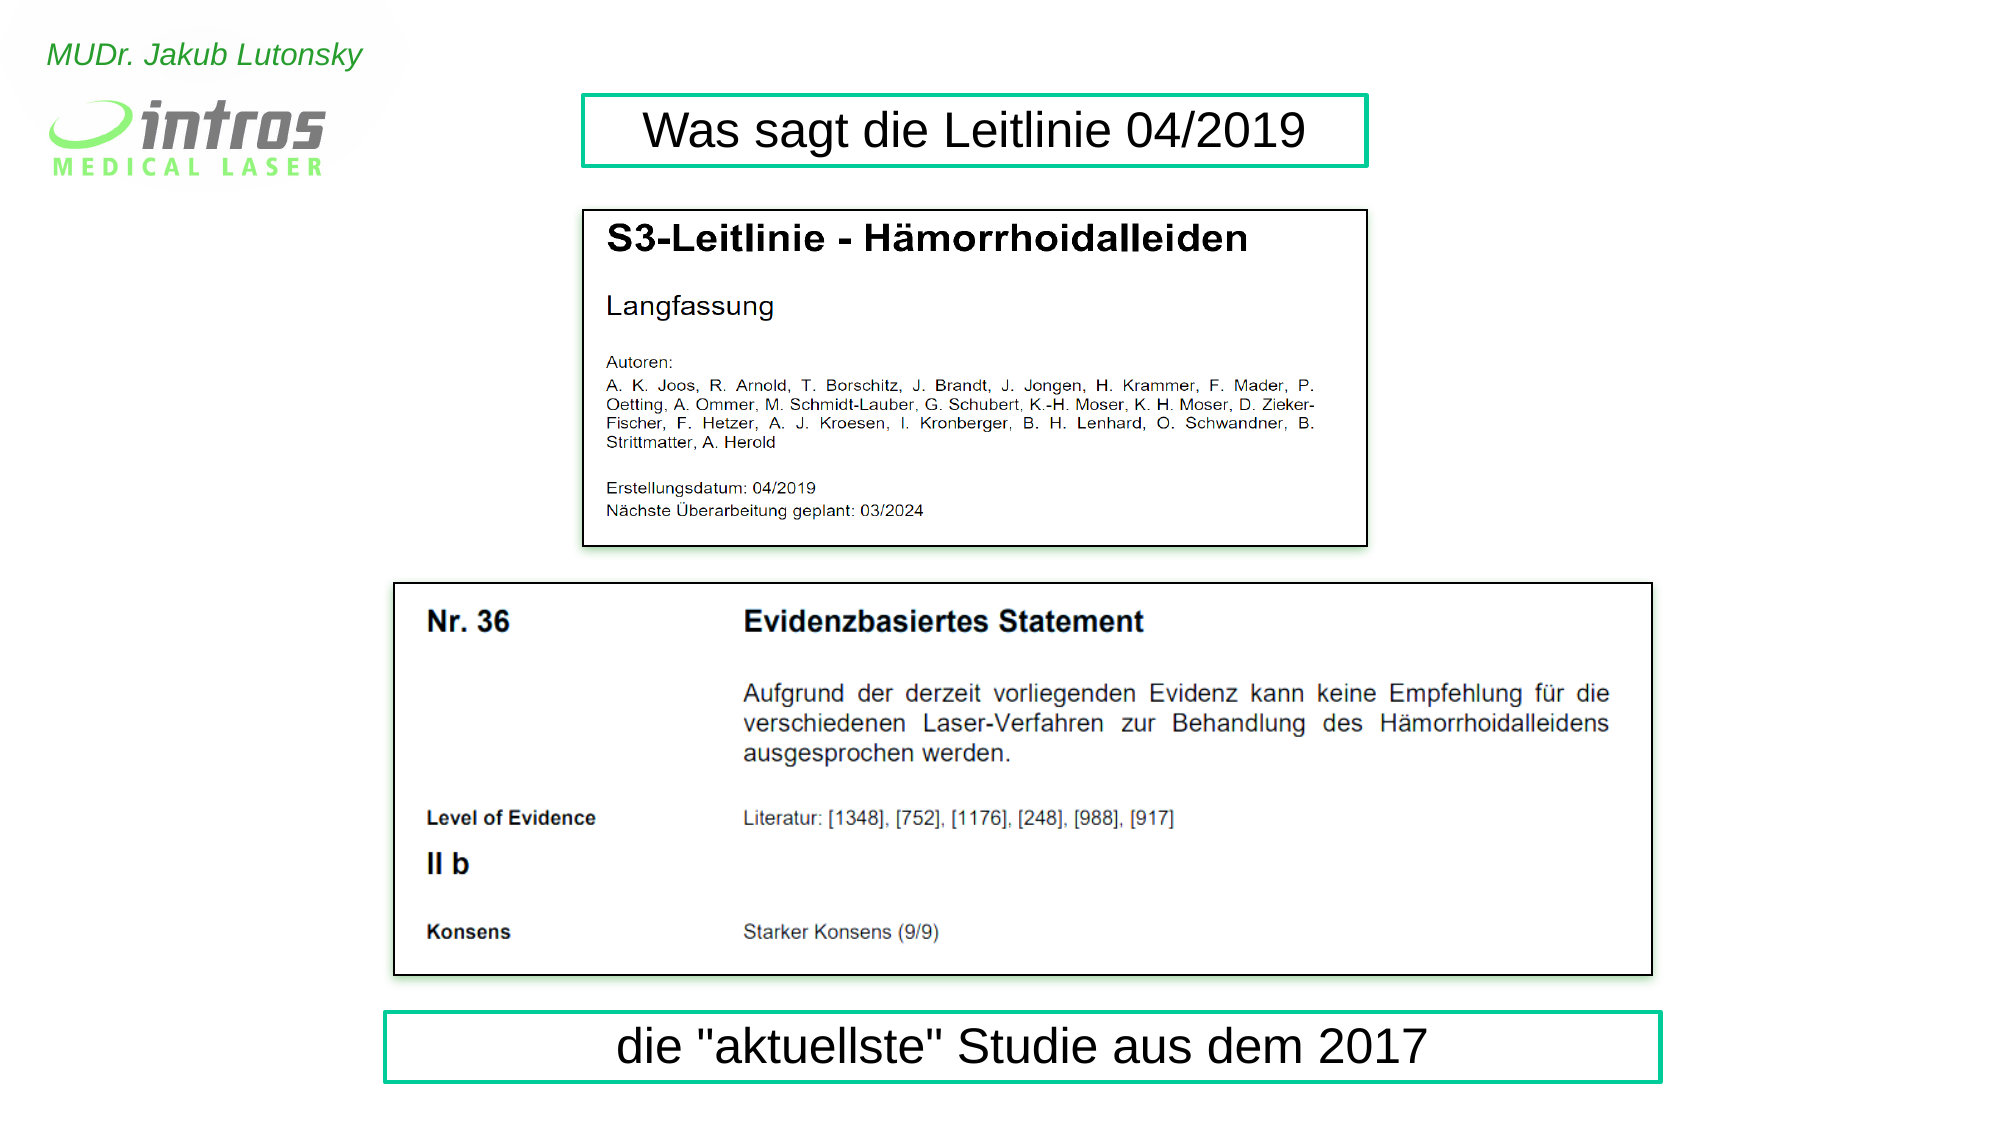

Was sagt die Leitlinie 04/2019
die "aktuellste" Studie aus dem 2017